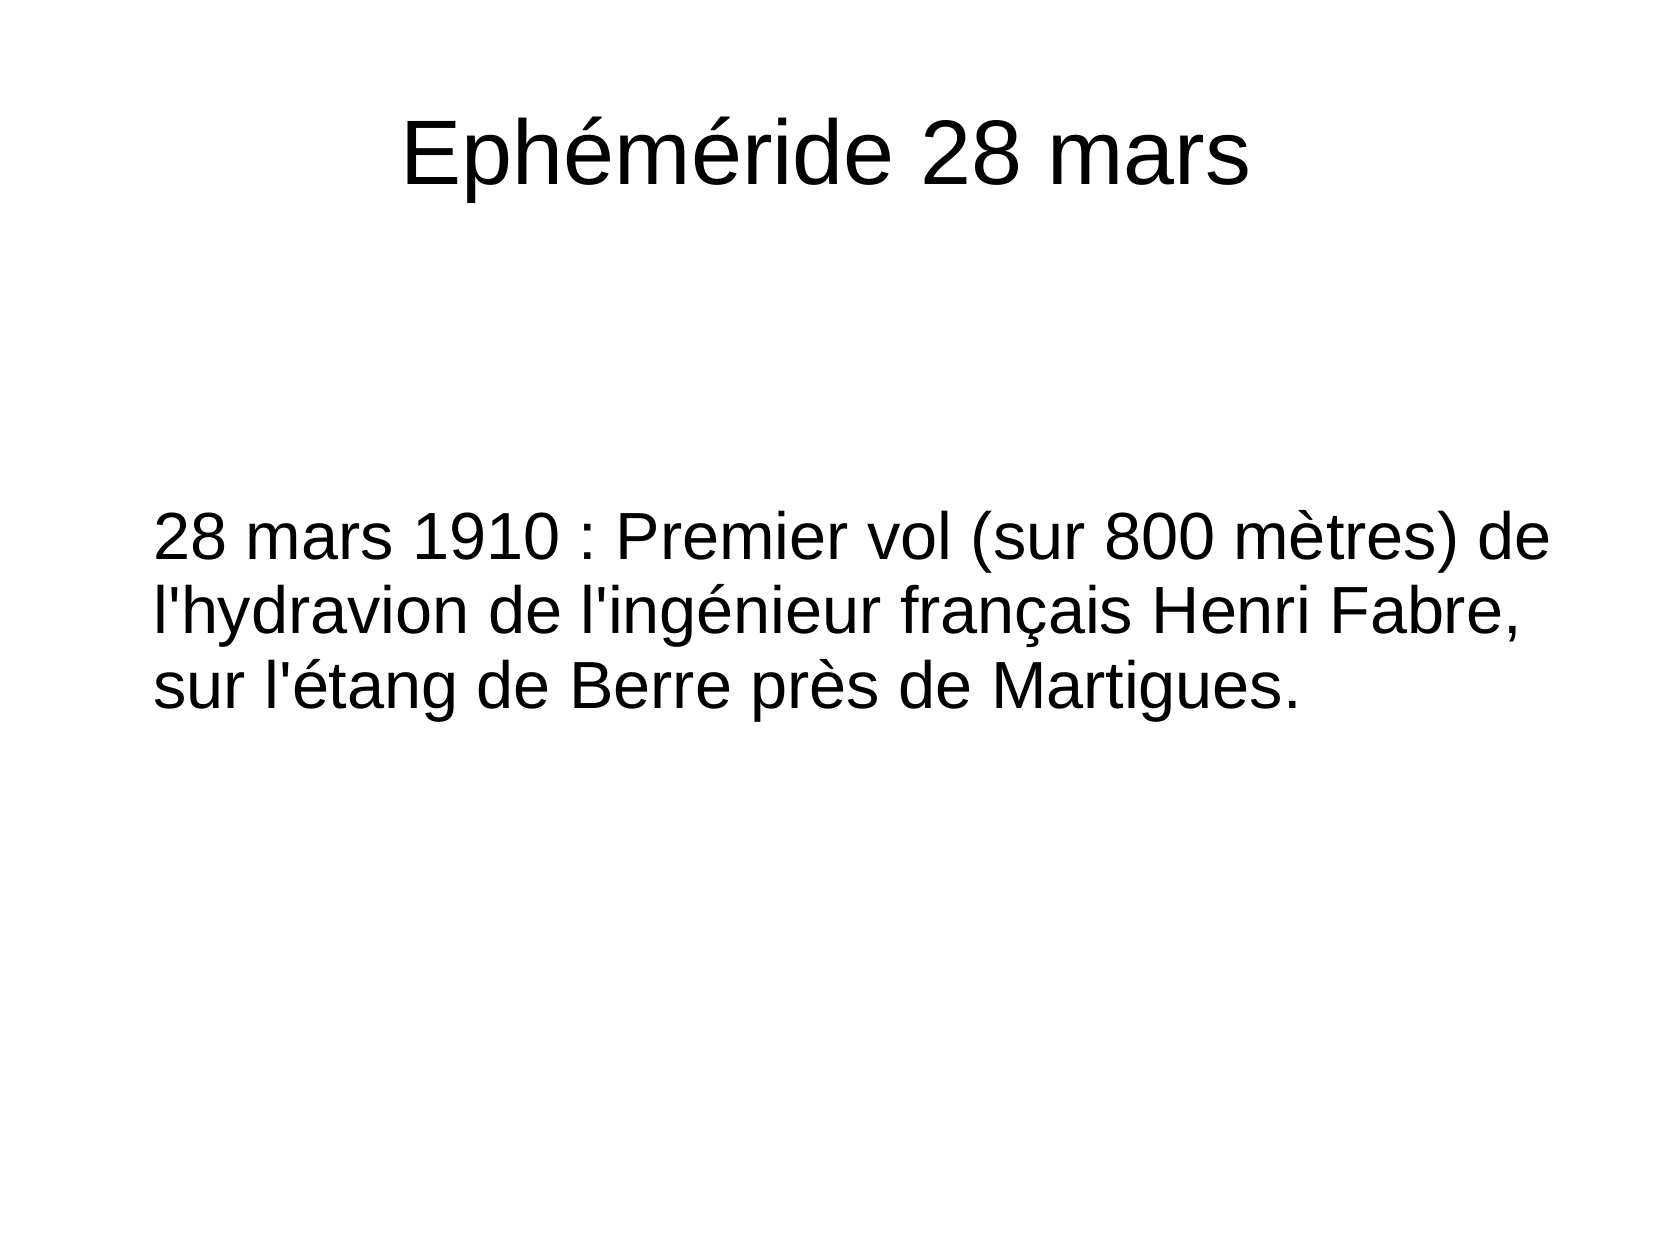

# Ephéméride 28 mars
28 mars 1910 : Premier vol (sur 800 mètres) de l'hydravion de l'ingénieur français Henri Fabre, sur l'étang de Berre près de Martigues.